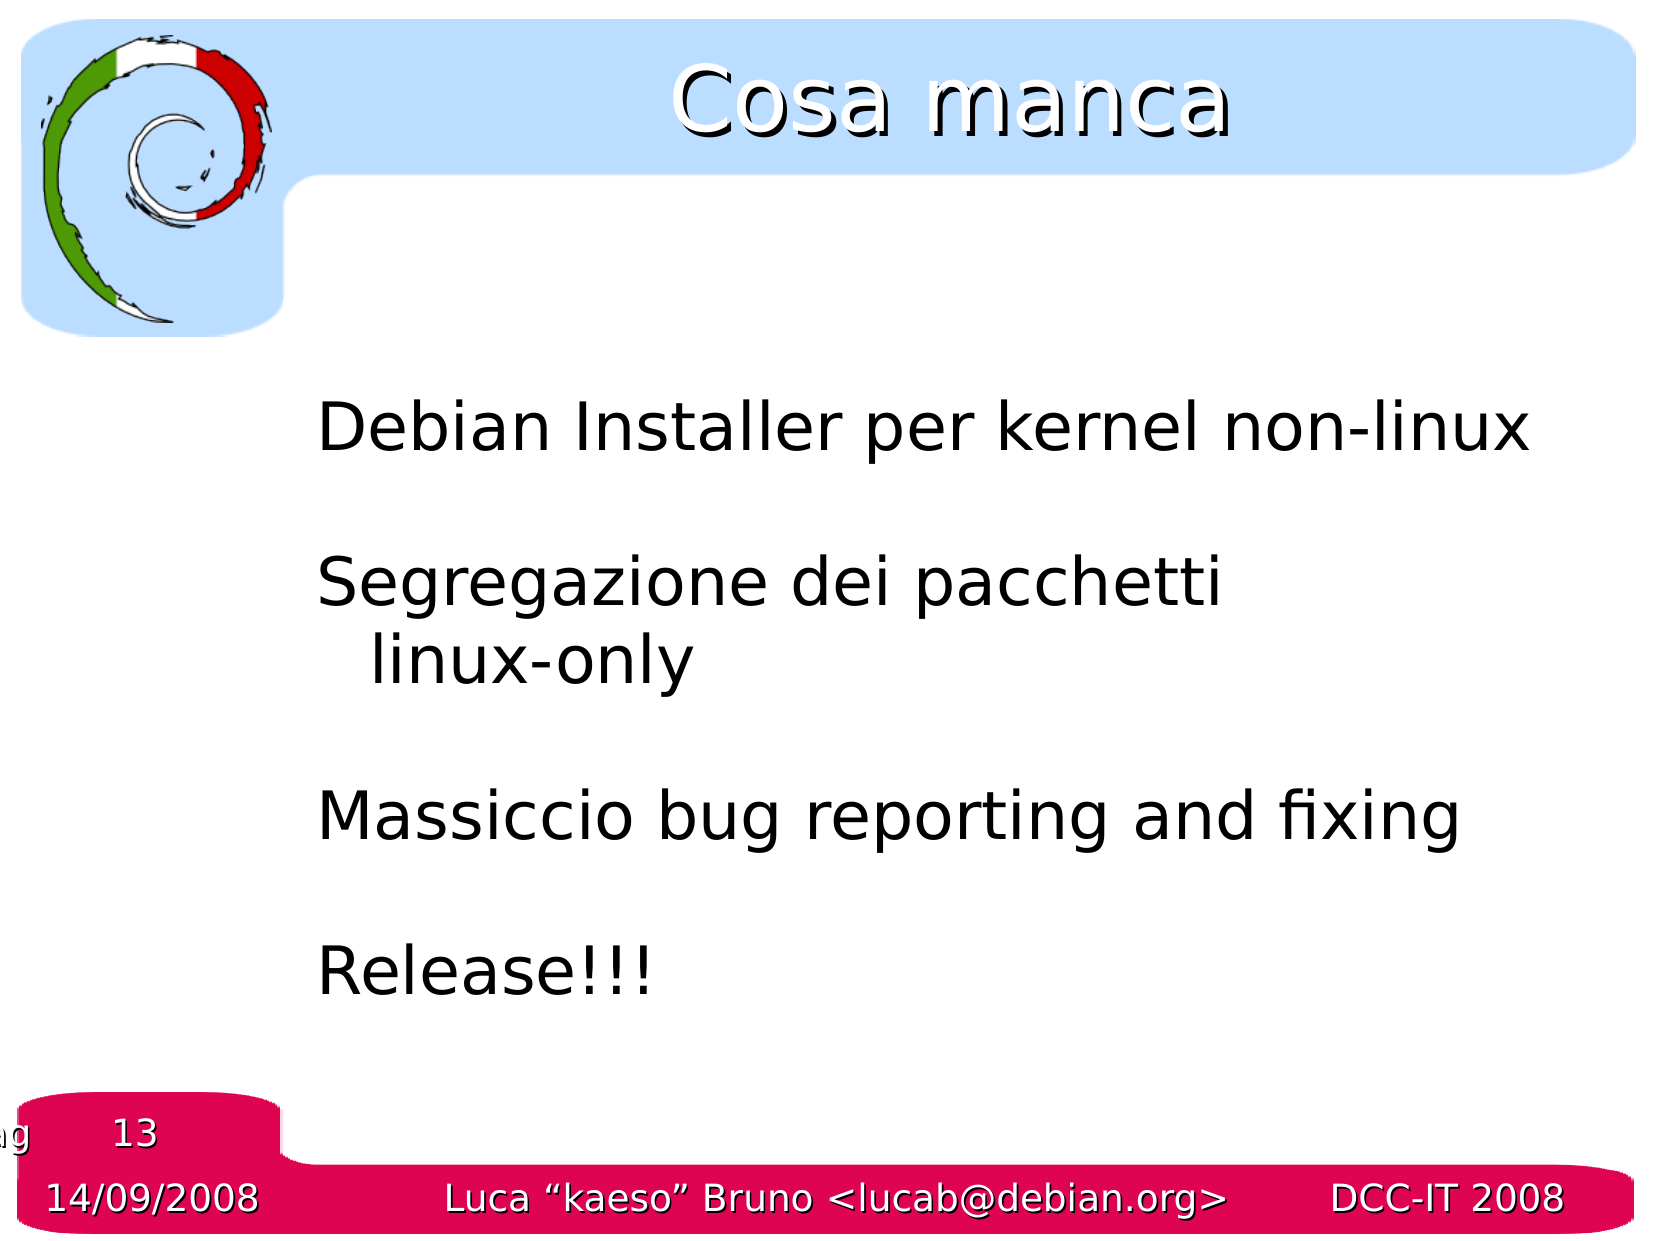

# Cosa manca
Pag
Luca “kaeso” Bruno <lucab@debian.org> 		DCC-IT 2008
14/09/2008
 Debian Installer per kernel non-linux
 Segregazione dei pacchetti
	linux-only
 Massiccio bug reporting and fixing
 Release!!!